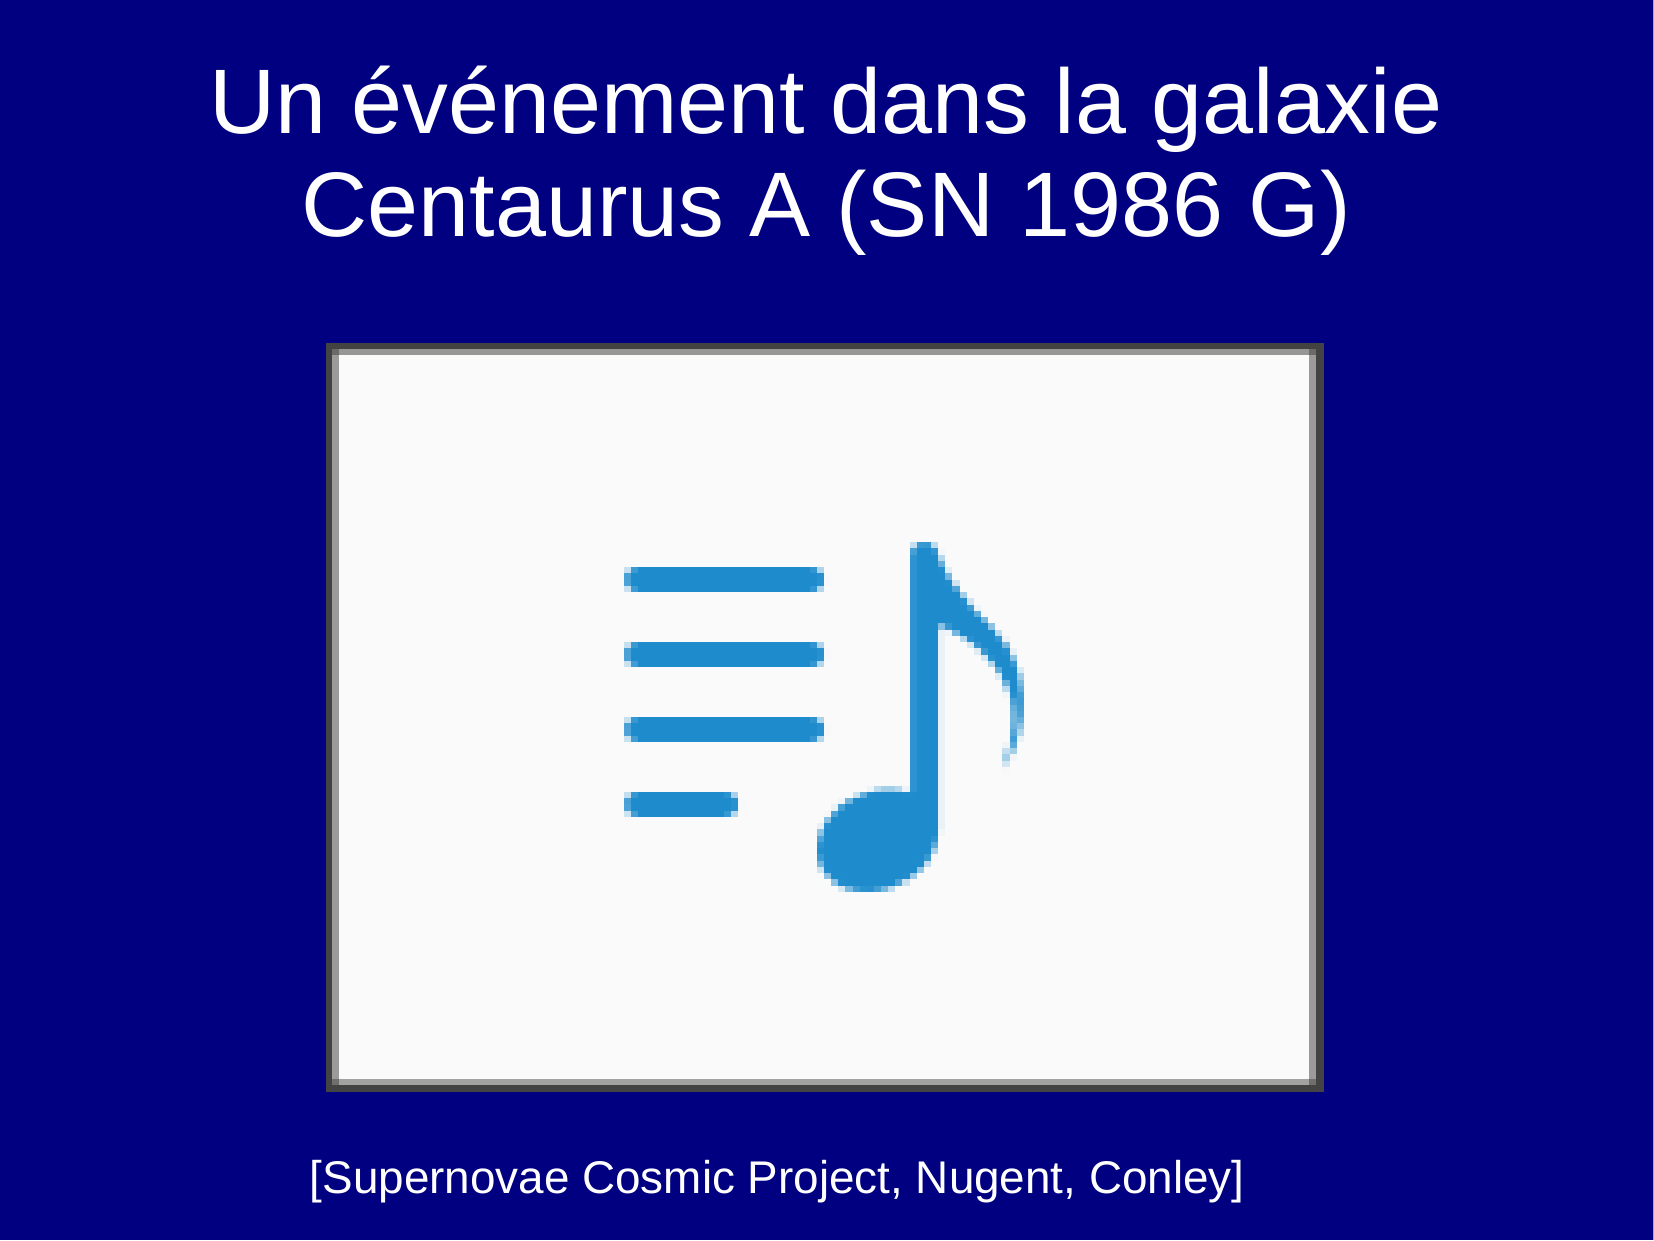

# Un événement dans la galaxie Centaurus A (SN 1986 G)
[Supernovae Cosmic Project, Nugent, Conley]